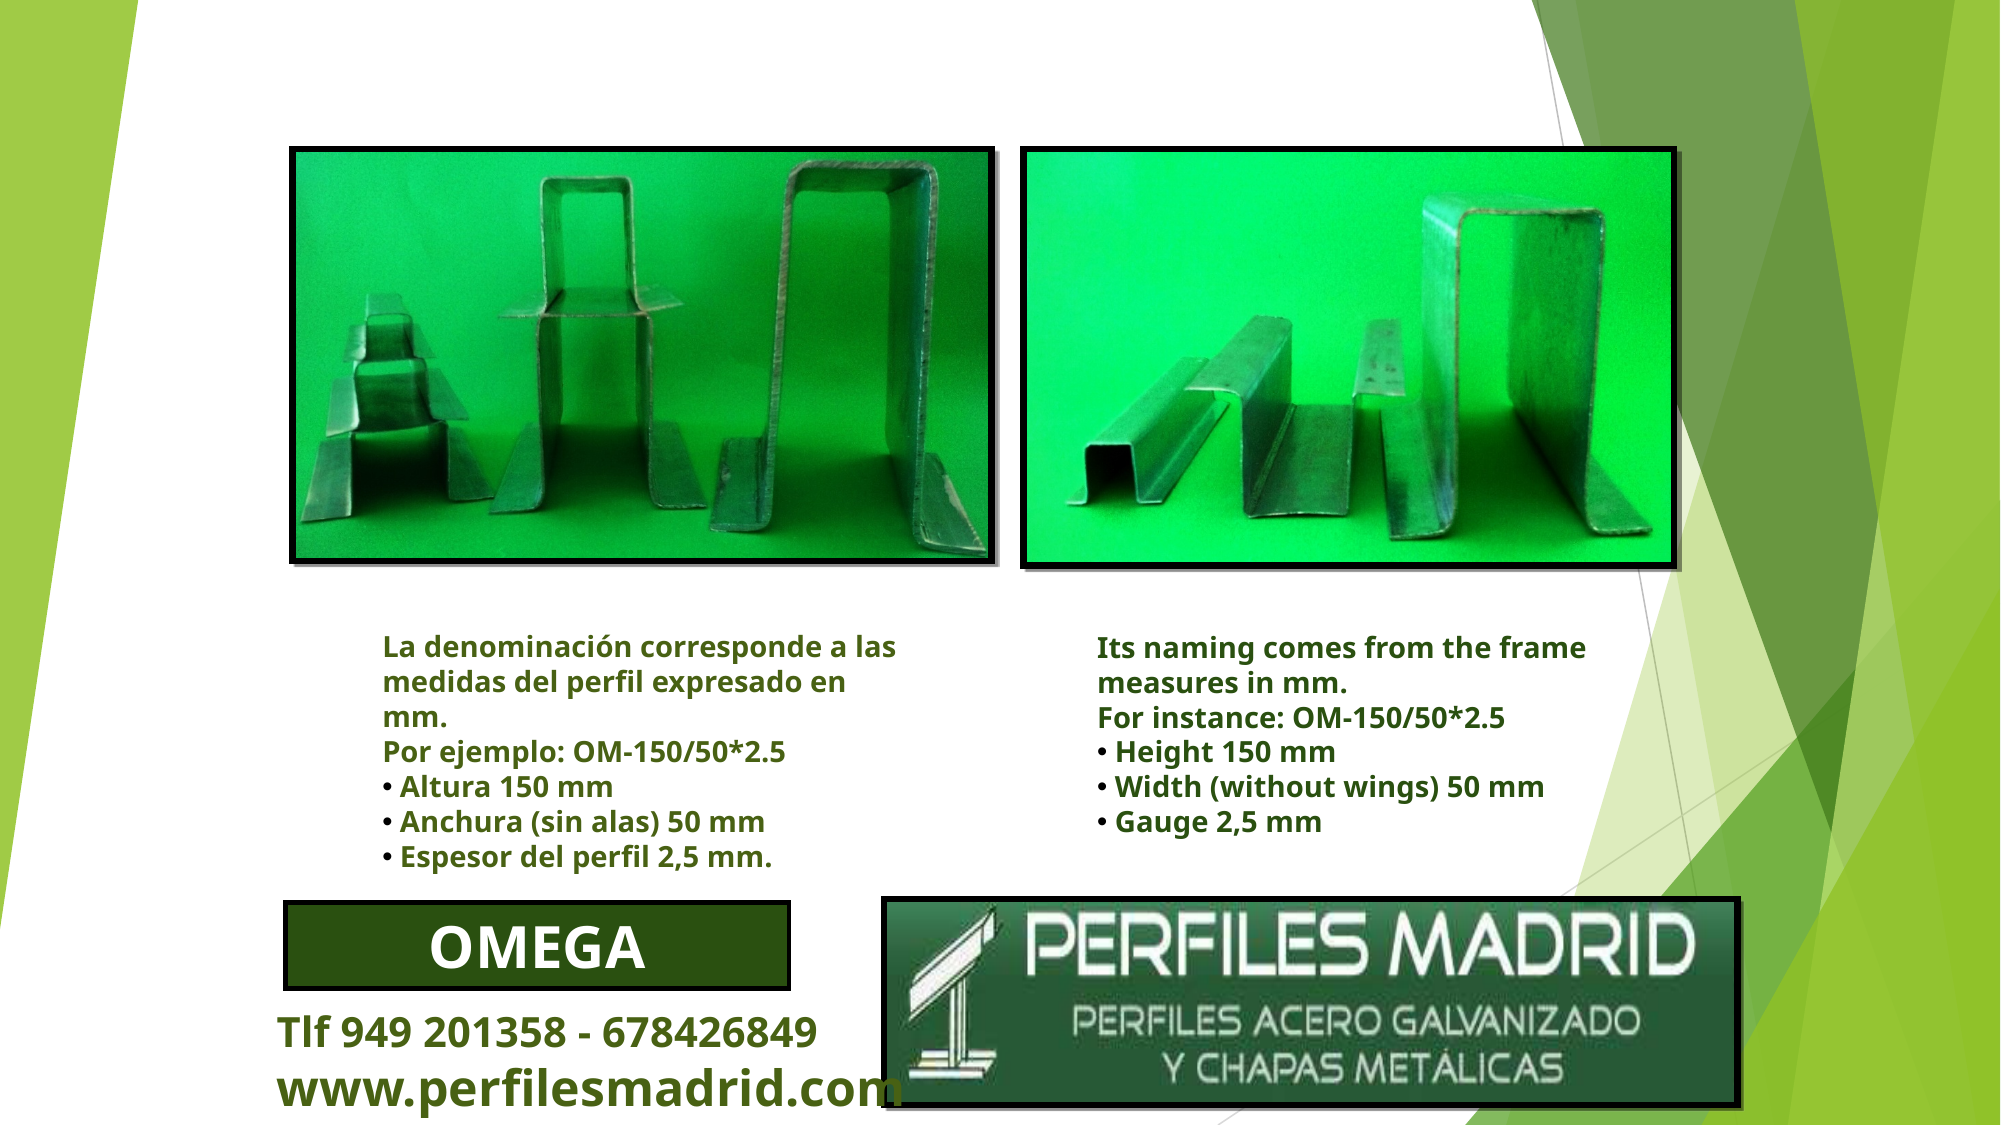

La denominación corresponde a las medidas del perfil expresado en mm.
Por ejemplo: OM-150/50*2.5
 Altura 150 mm
 Anchura (sin alas) 50 mm
 Espesor del perfil 2,5 mm.
Its naming comes from the frame measures in mm.
For instance: OM-150/50*2.5
 Height 150 mm
 Width (without wings) 50 mm
 Gauge 2,5 mm
OMEGA
Tlf 949 201358 - 678426849
www.perfilesmadrid.com